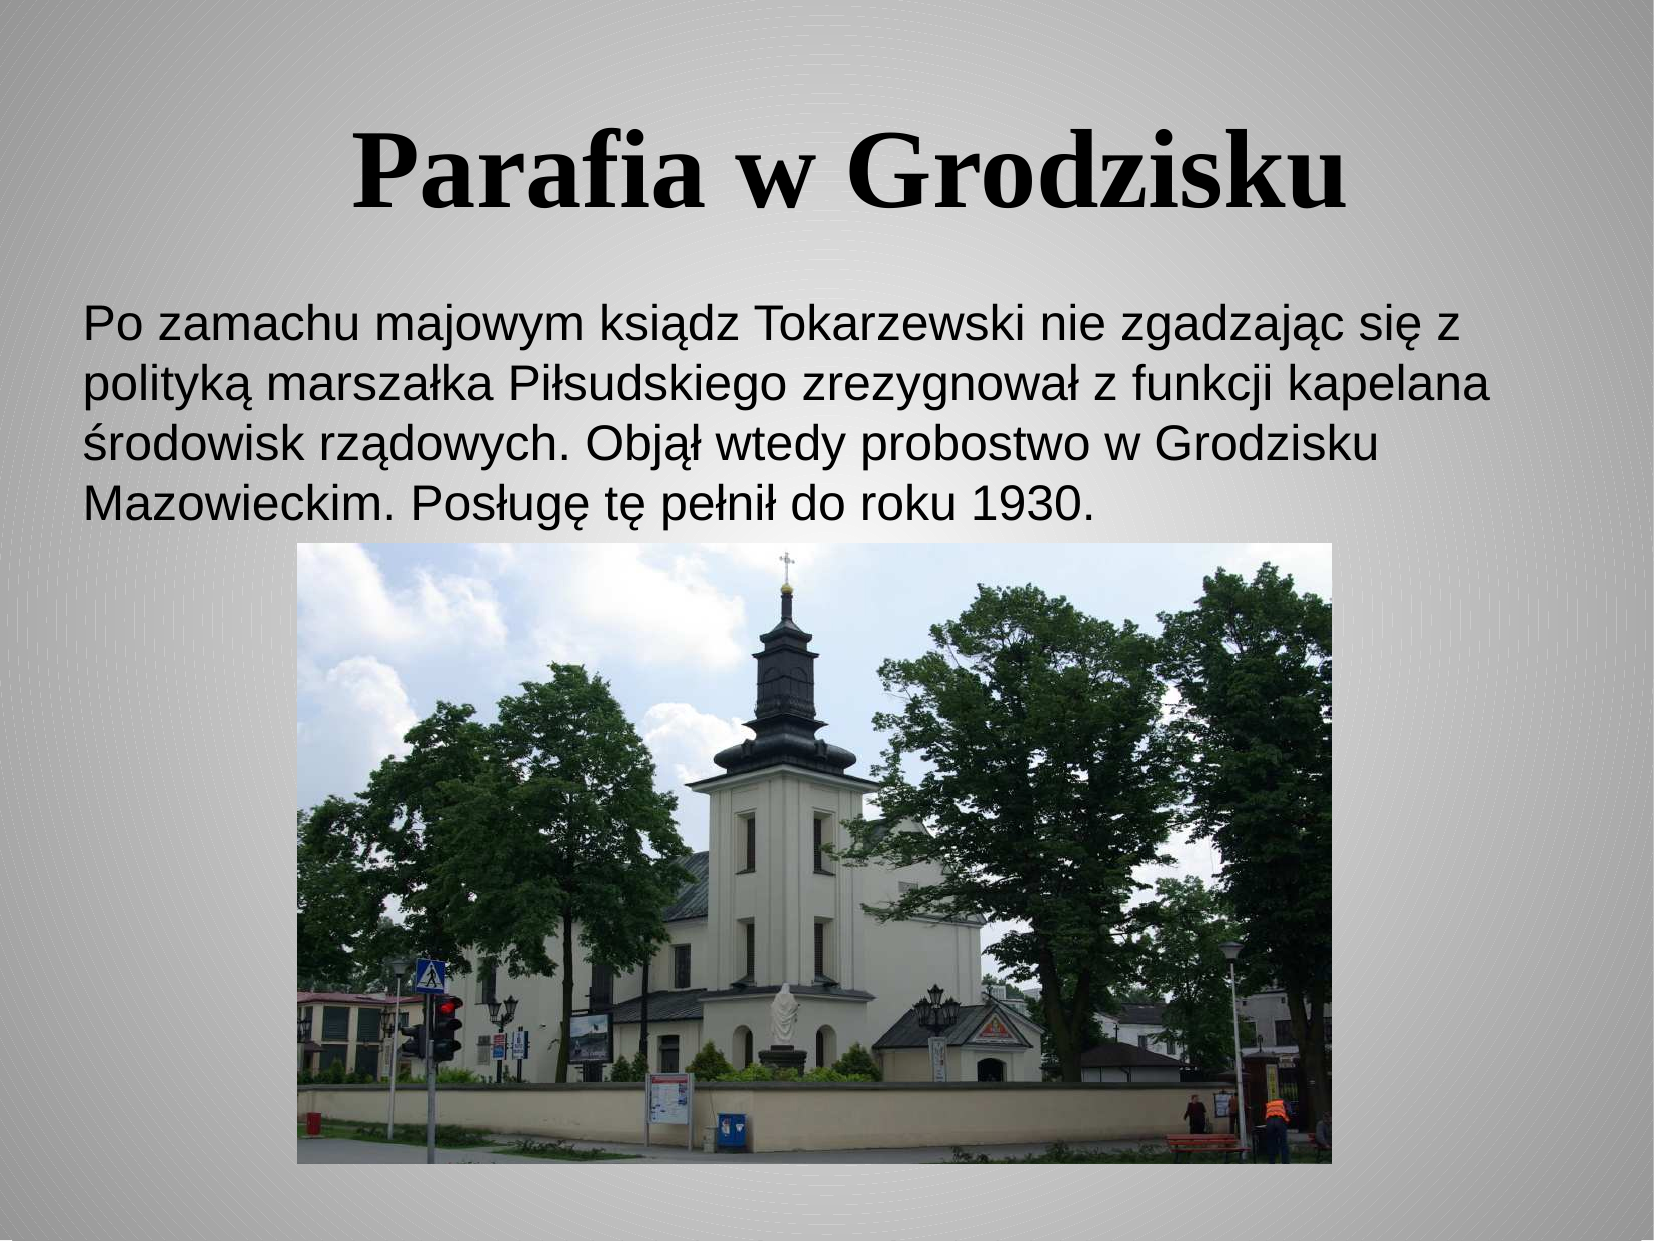

# Parafia w Grodzisku
Po zamachu majowym ksiądz Tokarzewski nie zgadzając się z polityką marszałka Piłsudskiego zrezygnował z funkcji kapelana środowisk rządowych. Objął wtedy probostwo w Grodzisku Mazowieckim. Posługę tę pełnił do roku 1930.